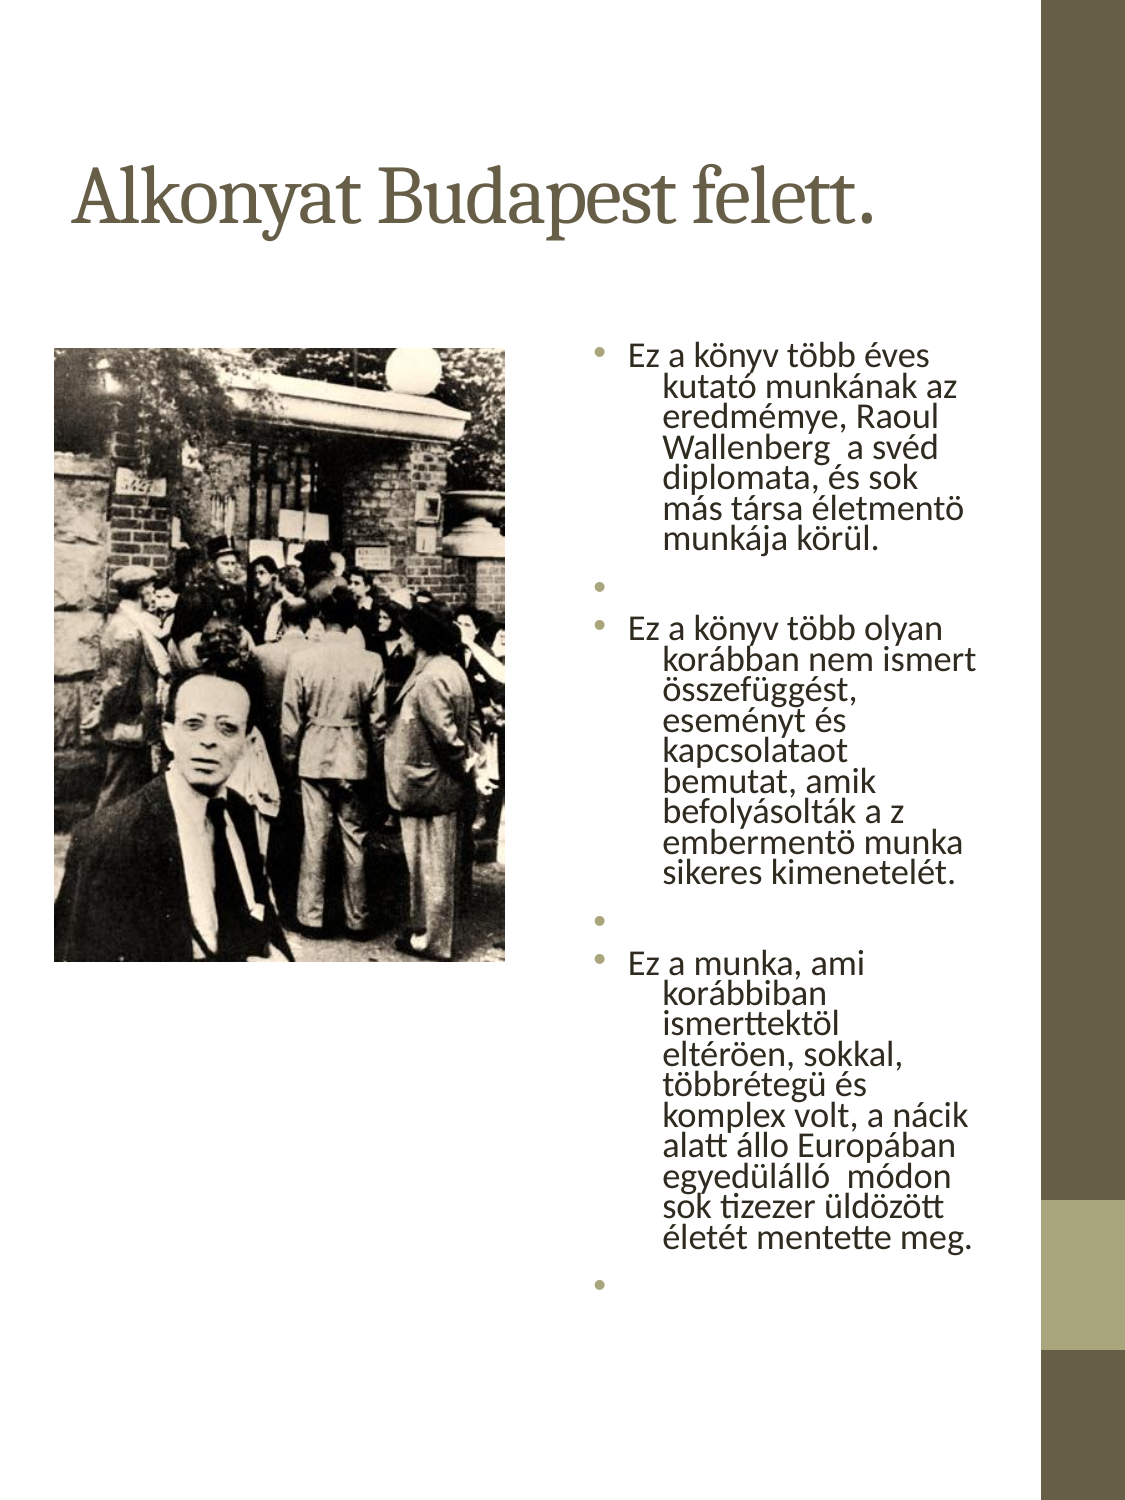

# Alkonyat Budapest felett.
Ez a könyv több éves kutató munkának az eredmémye, Raoul Wallenberg a svéd diplomata, és sok más társa életmentö munkája körül.
Ez a könyv több olyan korábban nem ismert összefüggést, eseményt és kapcsolataot bemutat, amik befolyásolták a z embermentö munka sikeres kimenetelét.
Ez a munka, ami korábbiban ismerttektöl eltéröen, sokkal, többrétegü és komplex volt, a nácik alatt állo Europában egyedülálló módon sok tizezer üldözött életét mentette meg.